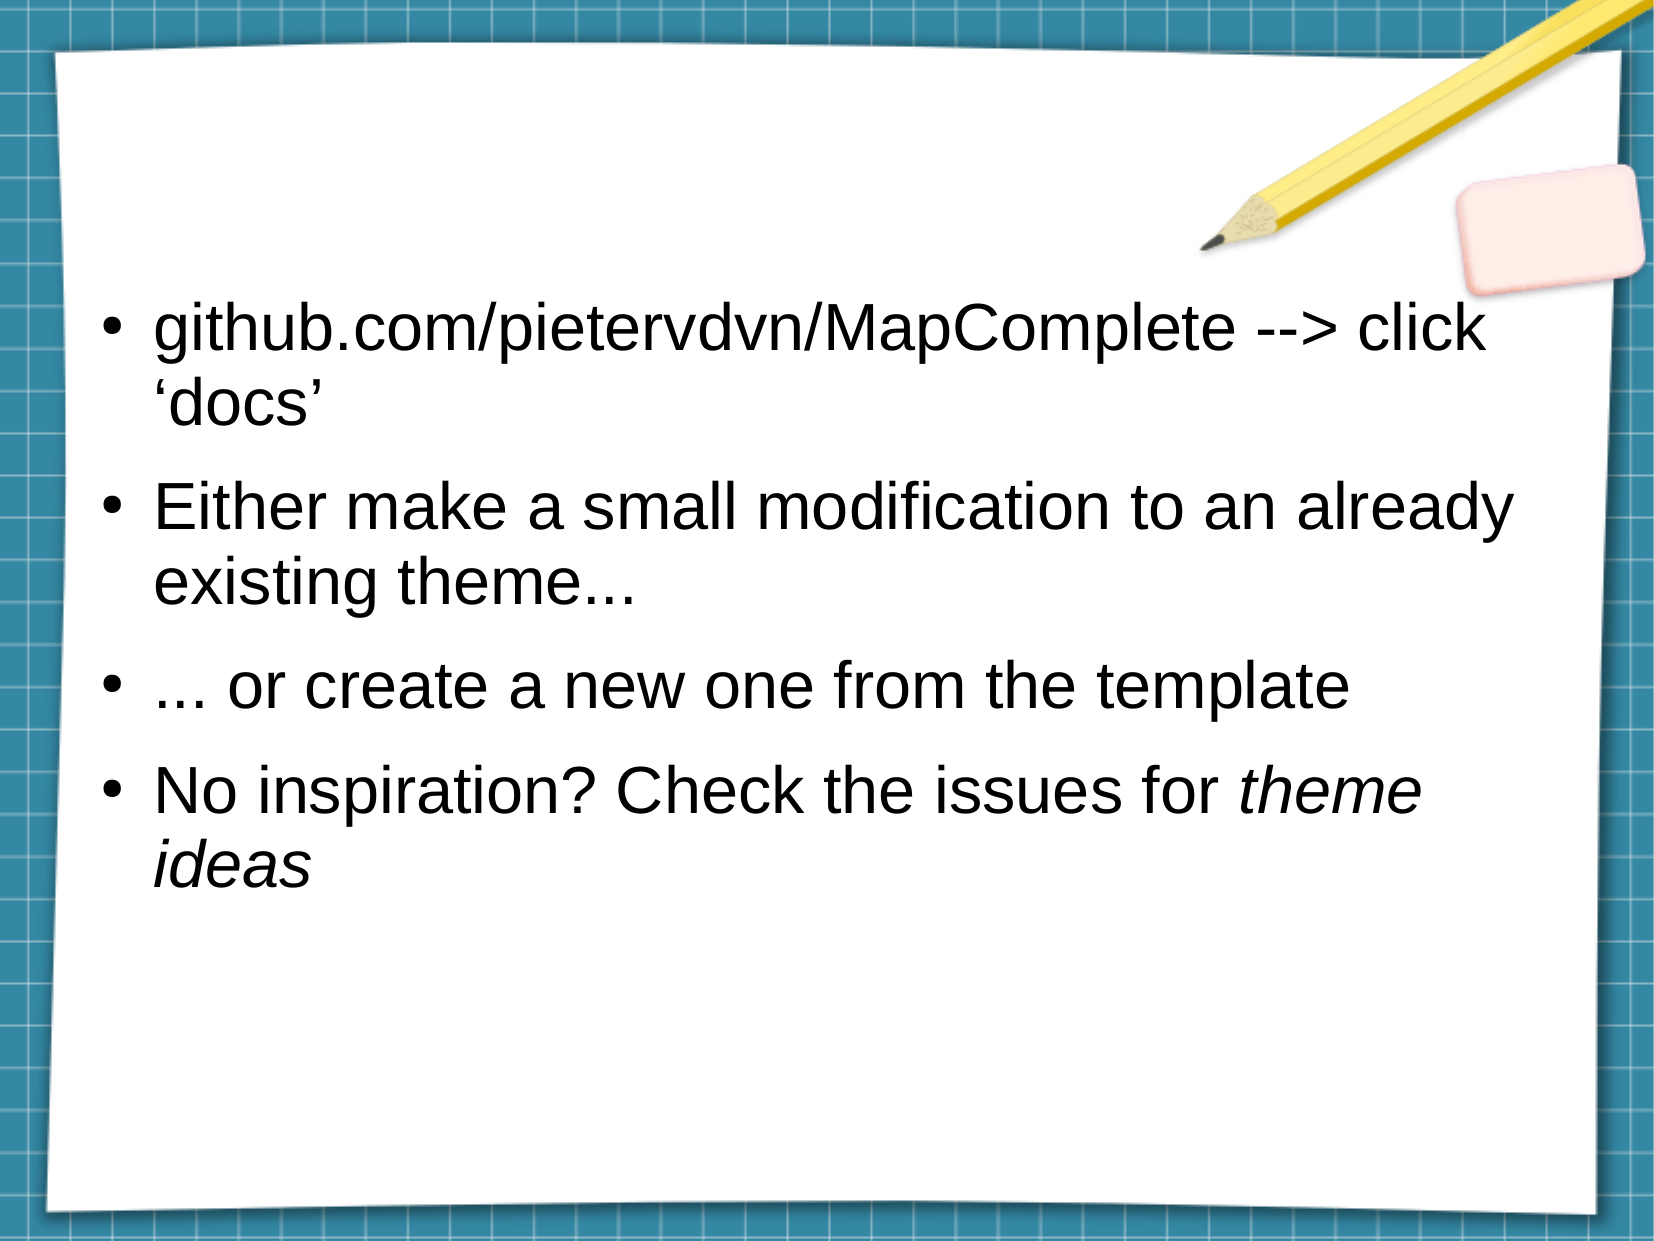

#
github.com/pietervdvn/MapComplete --> click ‘docs’
Either make a small modification to an already existing theme...
... or create a new one from the template
No inspiration? Check the issues for theme ideas